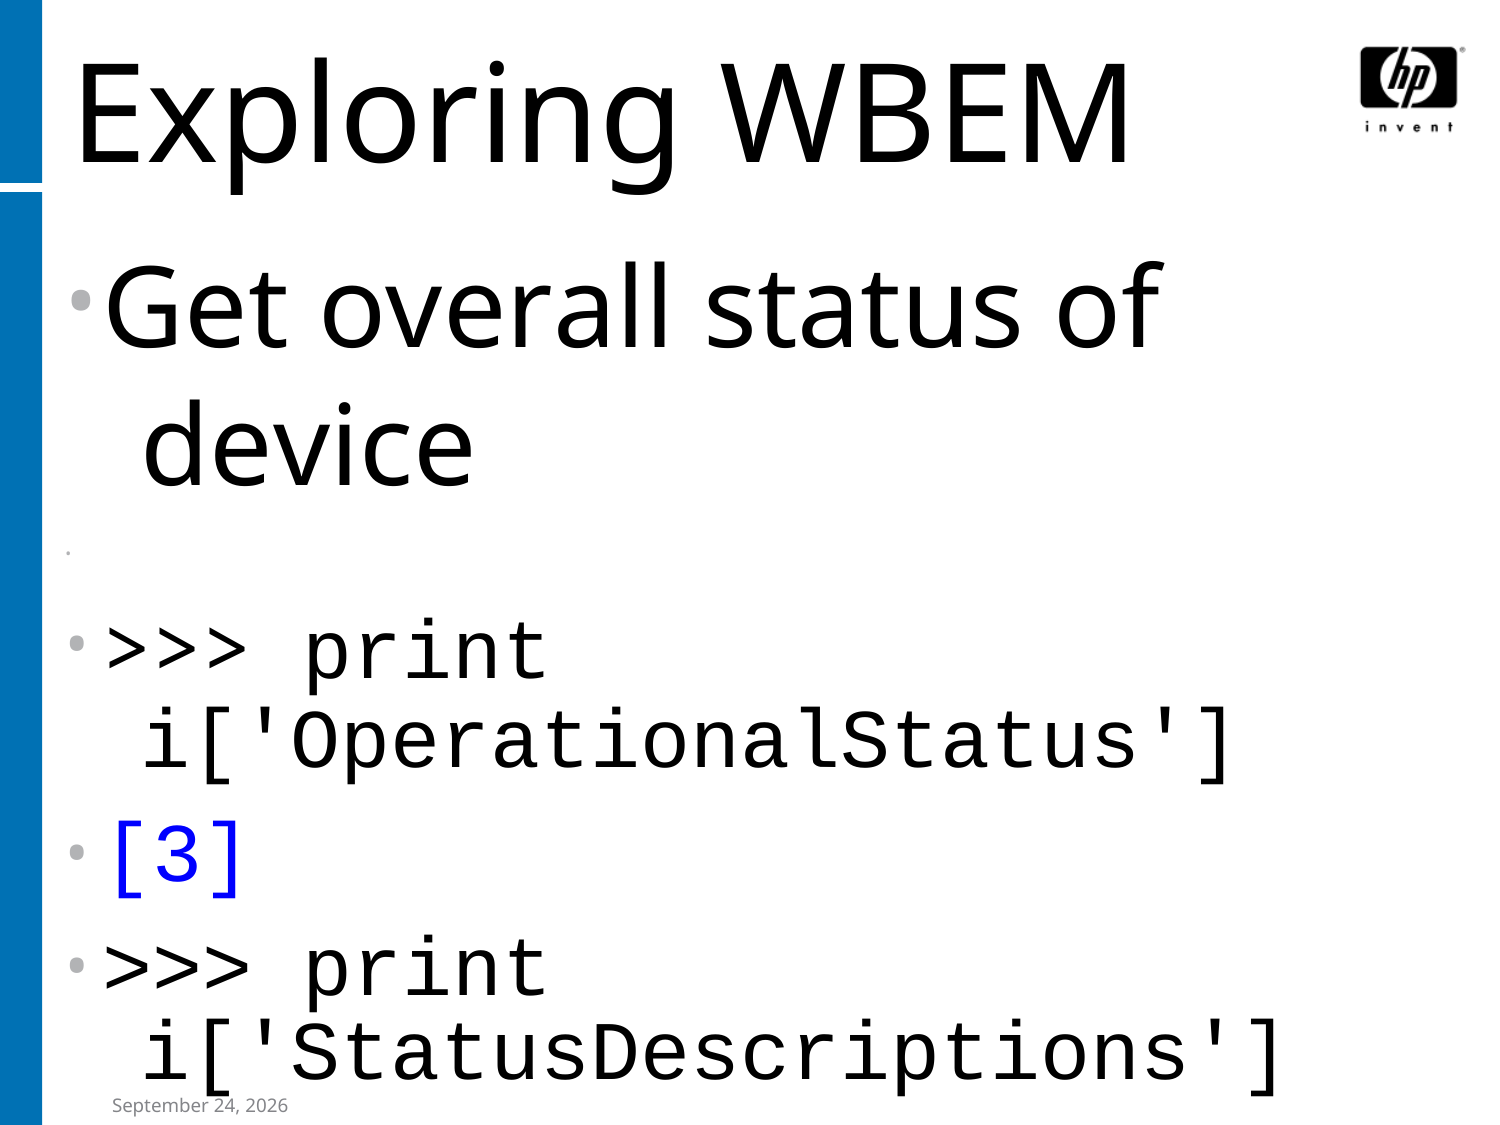

# Exploring WBEM
Get overall status of device
>>> print i['OperationalStatus']
[3]
>>> print i['StatusDescriptions']
['Degraded']